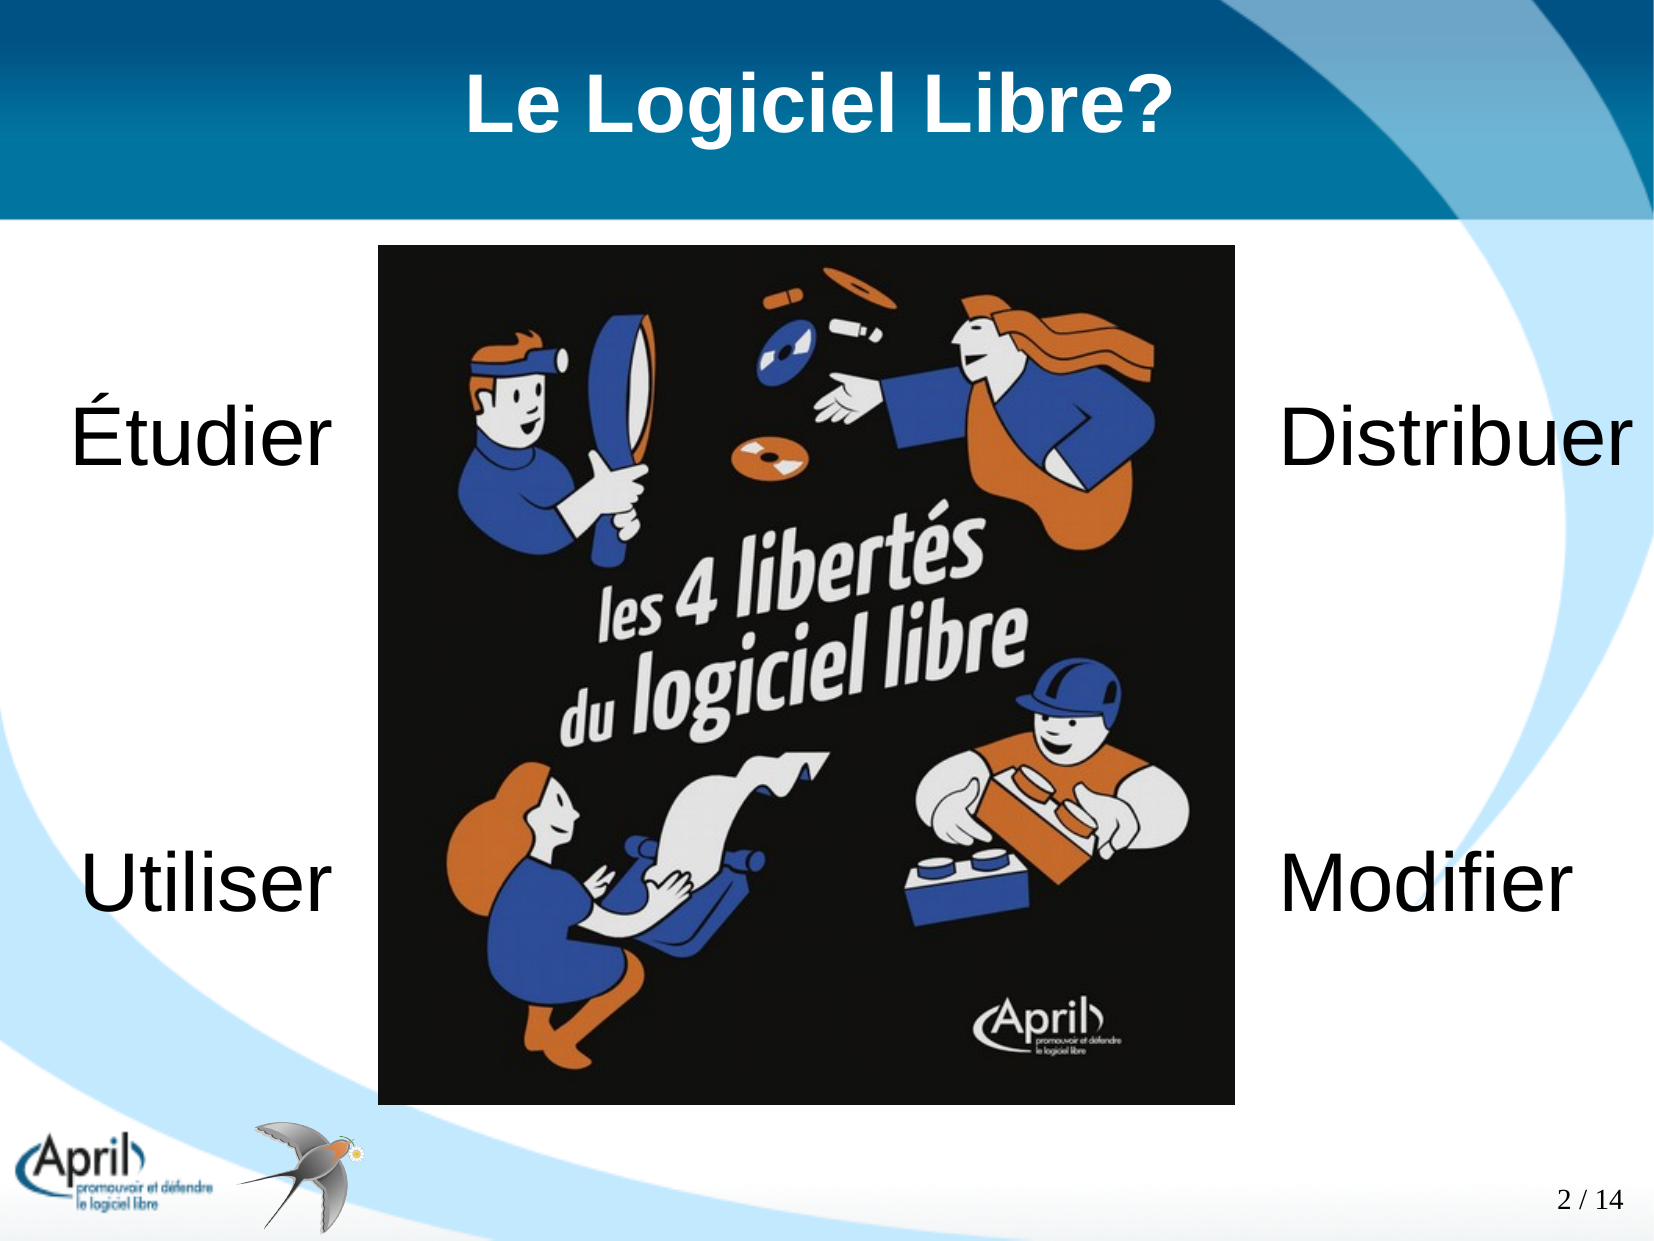

# Le Logiciel Libre?
Étudier
Distribuer
Utiliser
Modifier
2